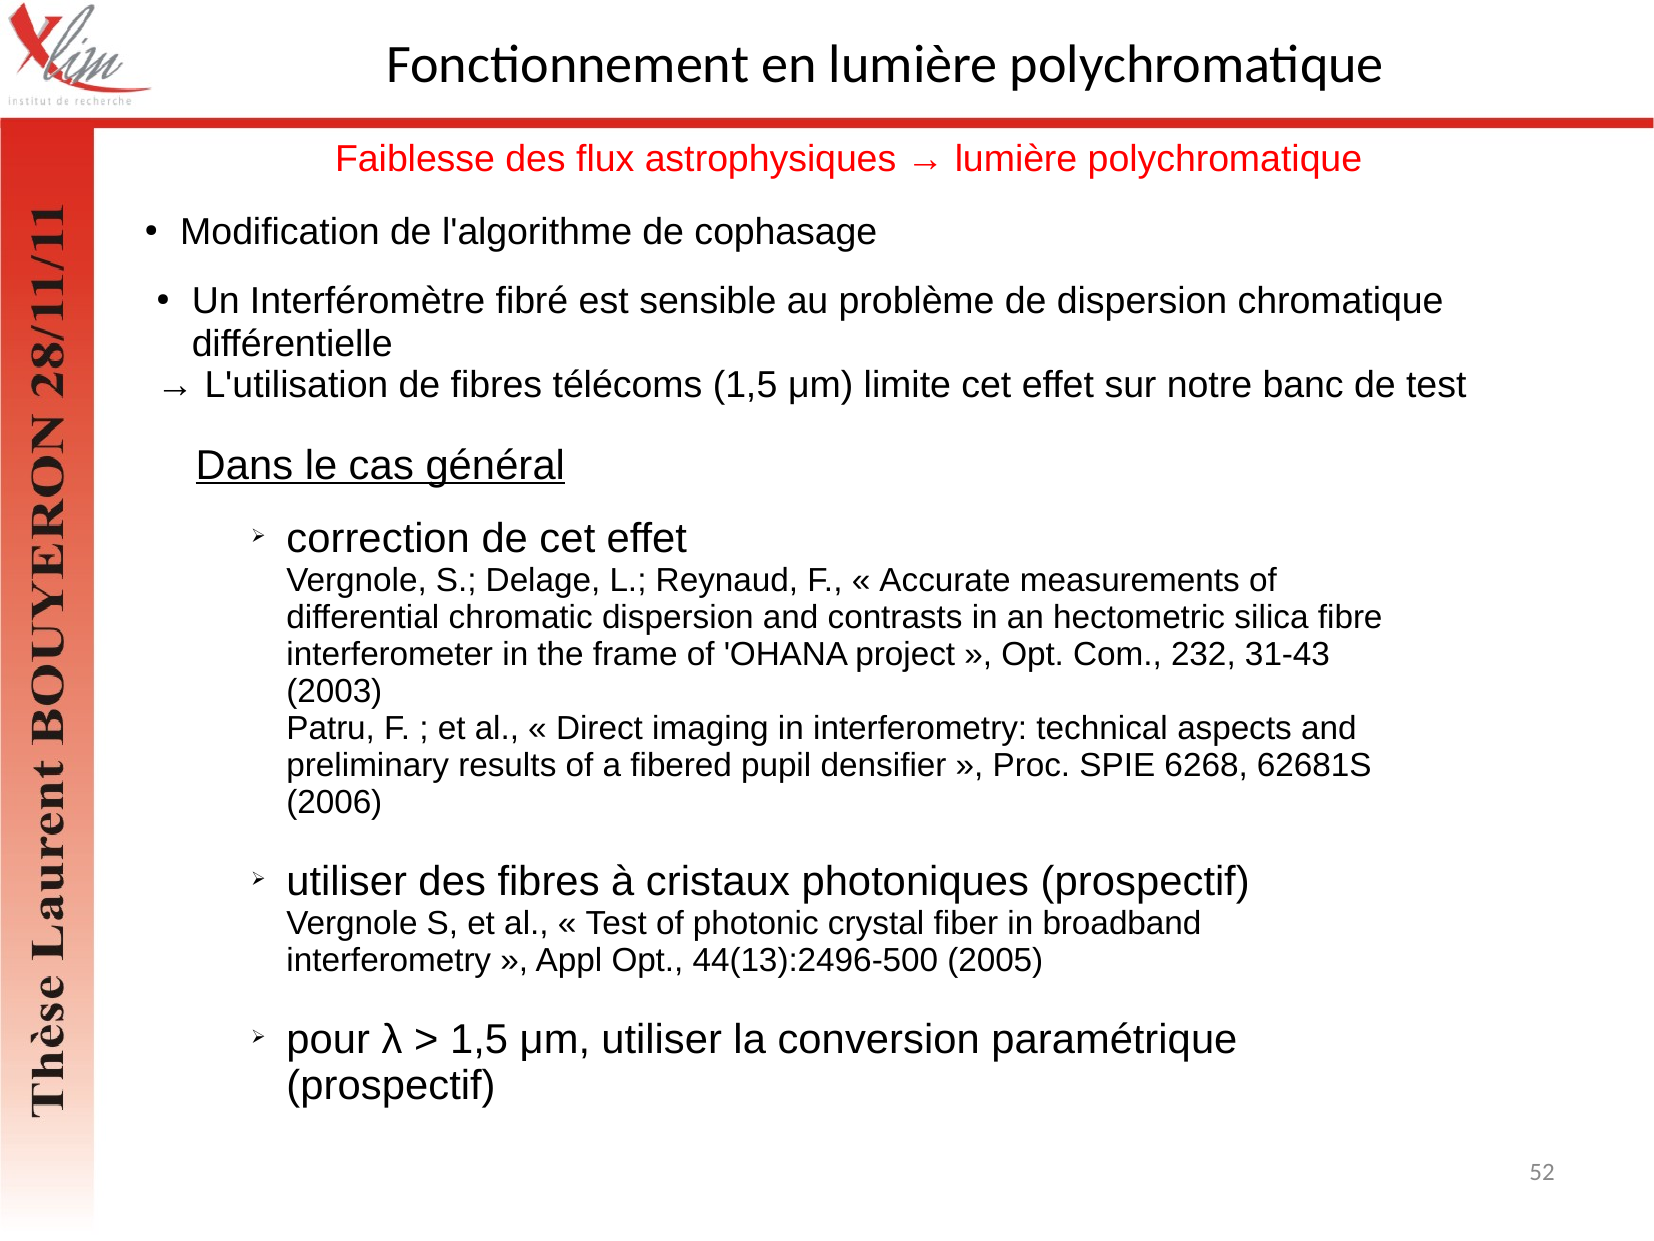

Fonctionnement en lumière polychromatique
Faiblesse des flux astrophysiques → lumière polychromatique
Modification de l'algorithme de cophasage
Un Interféromètre fibré est sensible au problème de dispersion chromatique différentielle
→ L'utilisation de fibres télécoms (1,5 μm) limite cet effet sur notre banc de test
Dans le cas général
correction de cet effet
Vergnole, S.; Delage, L.; Reynaud, F., « Accurate measurements of differential chromatic dispersion and contrasts in an hectometric silica fibre interferometer in the frame of 'OHANA project », Opt. Com., 232, 31-43 (2003)
Patru, F. ; et al., « Direct imaging in interferometry: technical aspects and preliminary results of a fibered pupil densifier », Proc. SPIE 6268, 62681S (2006)
utiliser des fibres à cristaux photoniques (prospectif)
Vergnole S, et al., « Test of photonic crystal fiber in broadband interferometry », Appl Opt., 44(13):2496-500 (2005)
pour λ > 1,5 μm, utiliser la conversion paramétrique (prospectif)
52